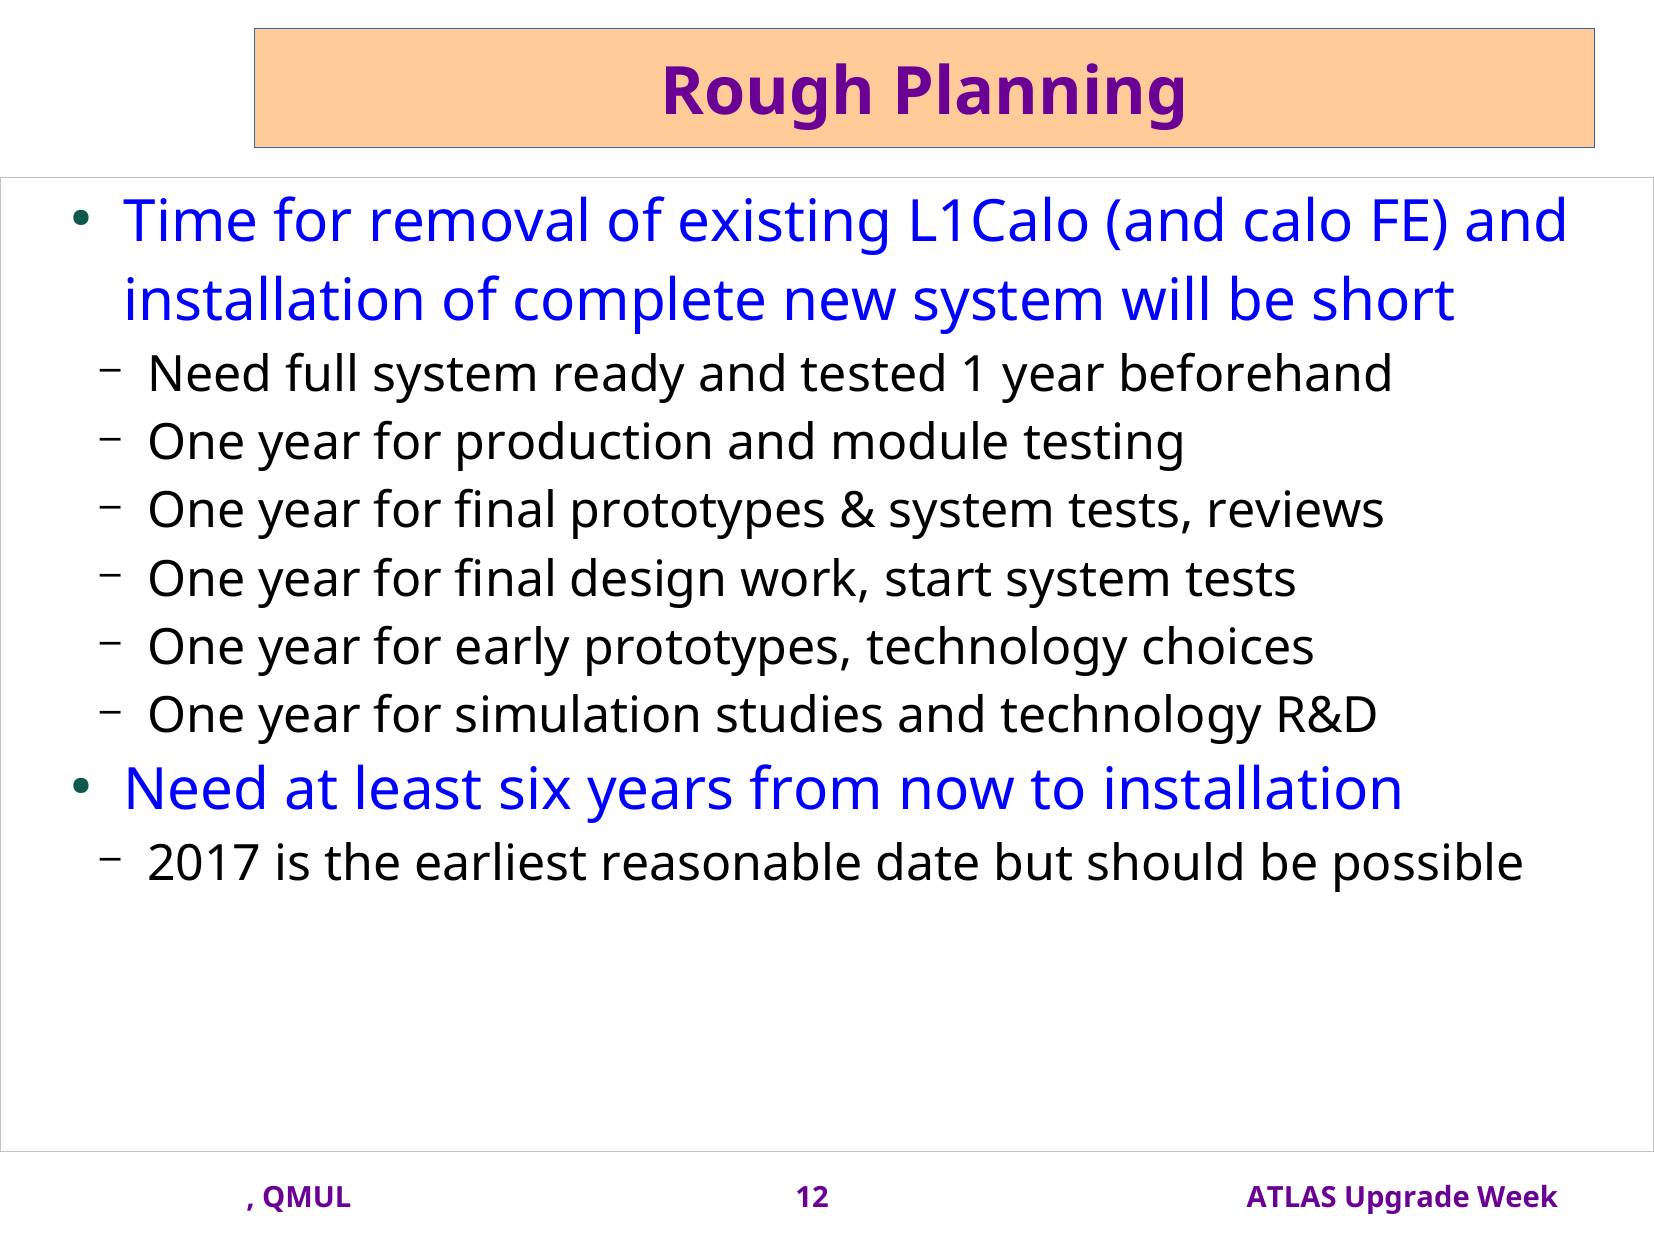

# Rough Planning
Time for removal of existing L1Calo (and calo FE) and installation of complete new system will be short
Need full system ready and tested 1 year beforehand
One year for production and module testing
One year for final prototypes & system tests, reviews
One year for final design work, start system tests
One year for early prototypes, technology choices
One year for simulation studies and technology R&D
Need at least six years from now to installation
2017 is the earliest reasonable date but should be possible